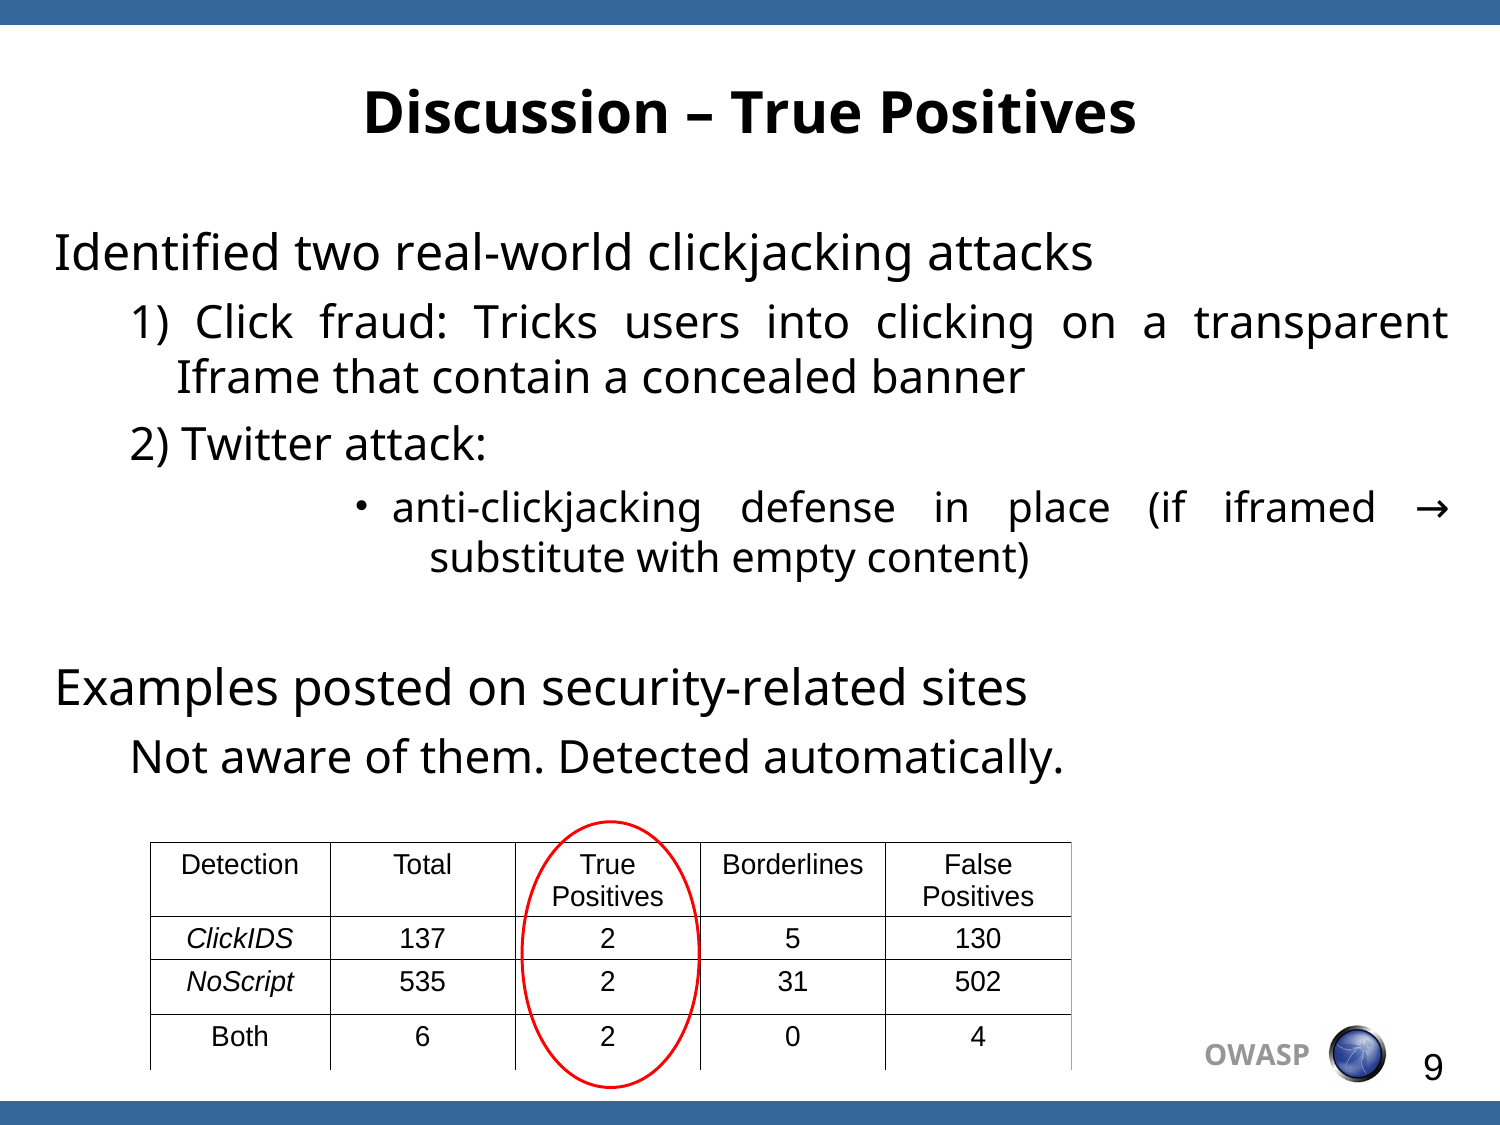

# Discussion – True Positives
Identified two real-world clickjacking attacks
1) Click fraud: Tricks users into clicking on a transparent Iframe that contain a concealed banner
2) Twitter attack:
anti-clickjacking defense in place (if iframed → substitute with empty content)
Examples posted on security-related sites
Not aware of them. Detected automatically.
9